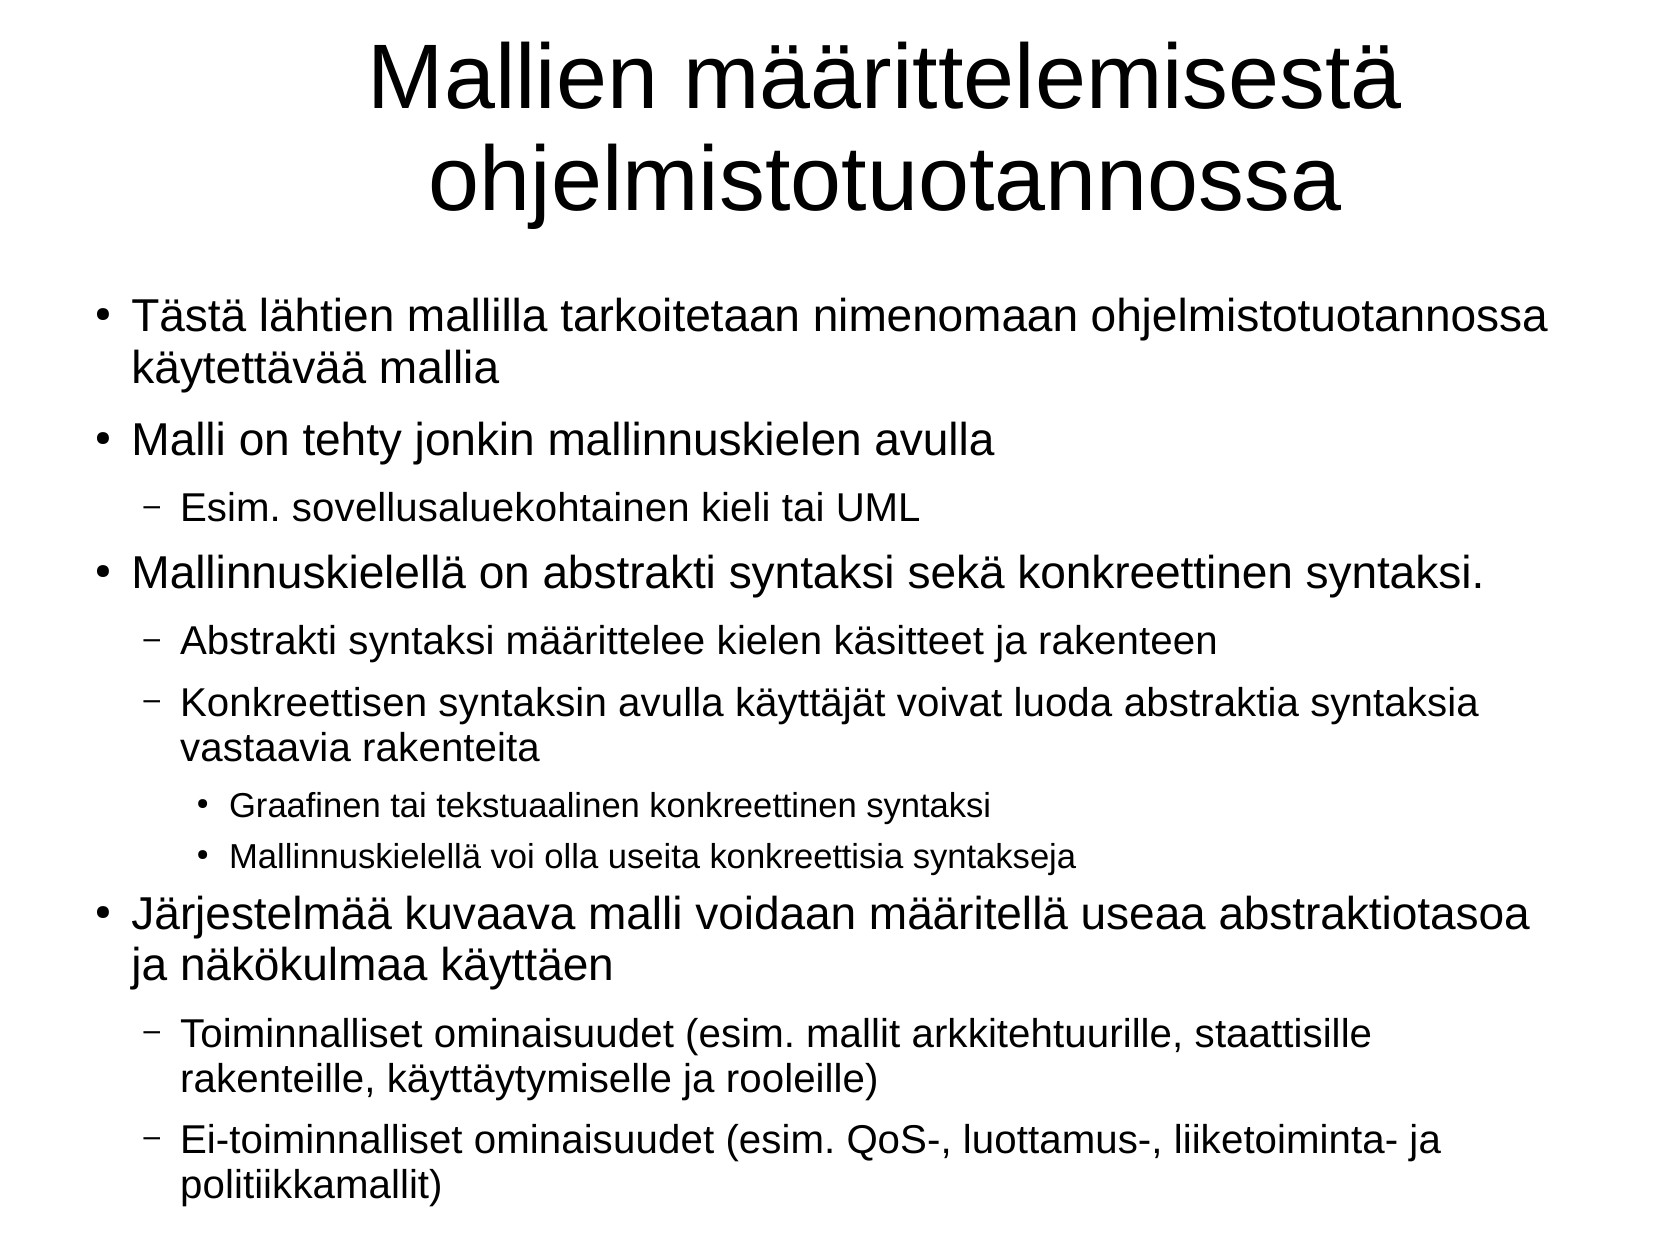

# Mallien määrittelemisestä ohjelmistotuotannossa
Tästä lähtien mallilla tarkoitetaan nimenomaan ohjelmistotuotannossa käytettävää mallia
Malli on tehty jonkin mallinnuskielen avulla
Esim. sovellusaluekohtainen kieli tai UML
Mallinnuskielellä on abstrakti syntaksi sekä konkreettinen syntaksi.
Abstrakti syntaksi määrittelee kielen käsitteet ja rakenteen
Konkreettisen syntaksin avulla käyttäjät voivat luoda abstraktia syntaksia vastaavia rakenteita
Graafinen tai tekstuaalinen konkreettinen syntaksi
Mallinnuskielellä voi olla useita konkreettisia syntakseja
Järjestelmää kuvaava malli voidaan määritellä useaa abstraktiotasoa ja näkökulmaa käyttäen
Toiminnalliset ominaisuudet (esim. mallit arkkitehtuurille, staattisille rakenteille, käyttäytymiselle ja rooleille)
Ei-toiminnalliset ominaisuudet (esim. QoS-, luottamus-, liiketoiminta- ja politiikkamallit)